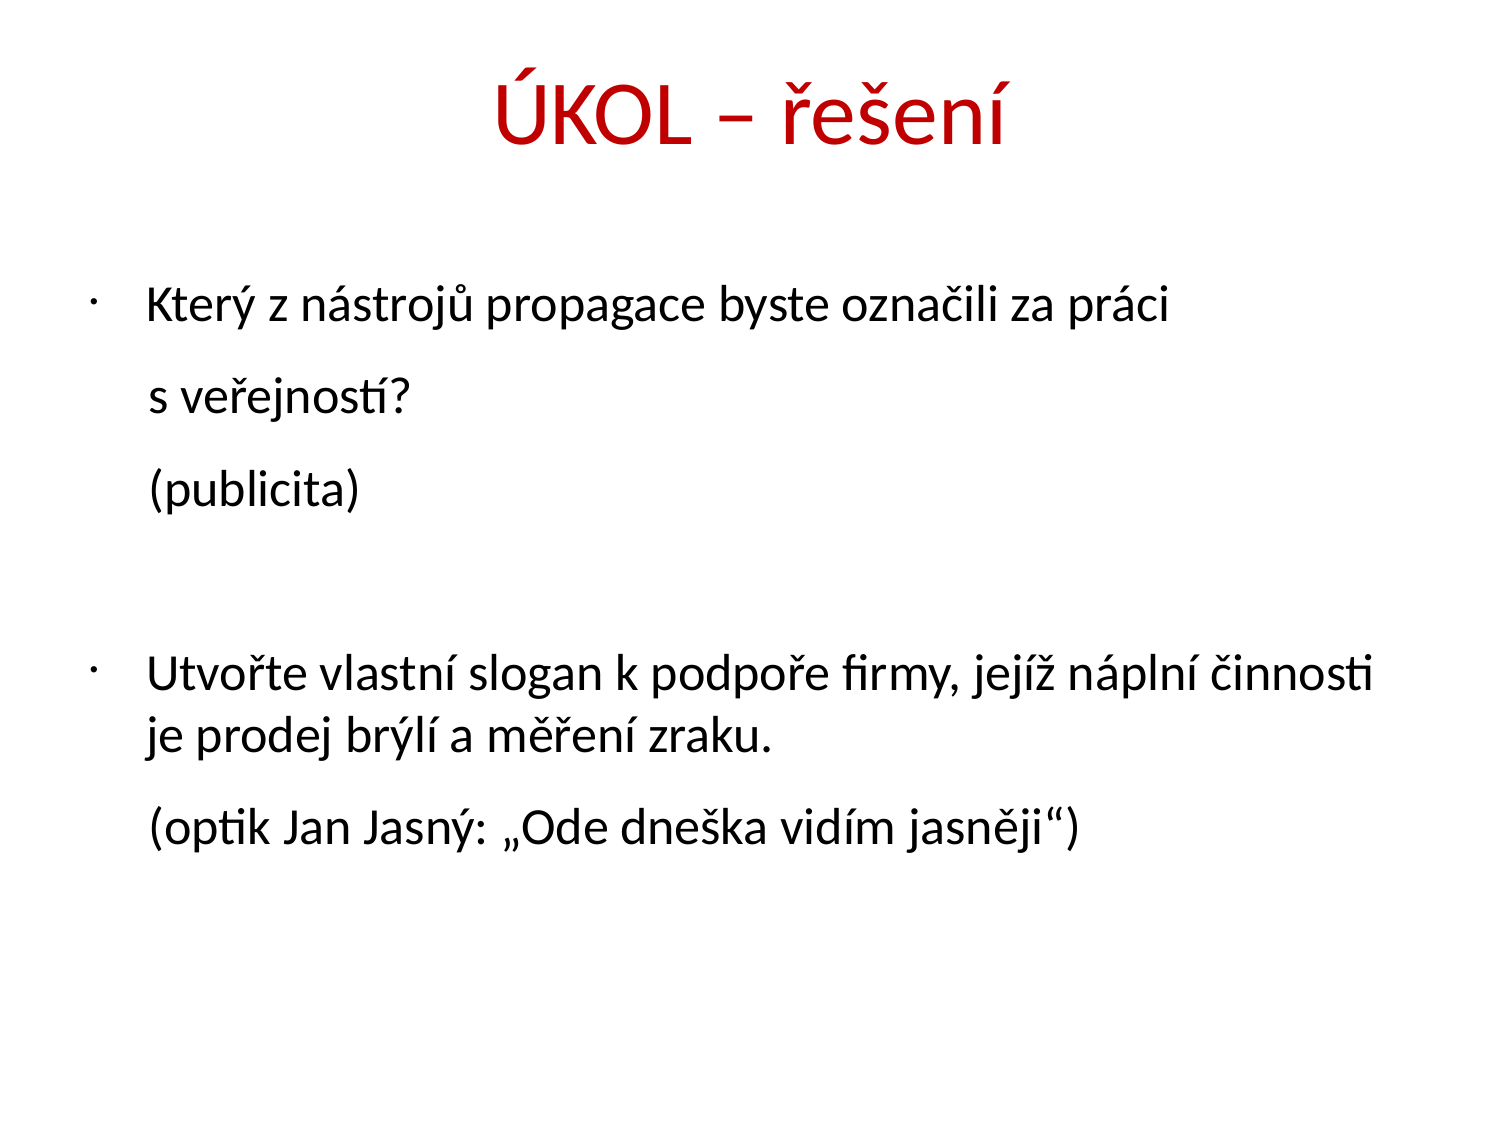

# ÚKOL – řešení
Který z nástrojů propagace byste označili za práci
 s veřejností?
 (publicita)
Utvořte vlastní slogan k podpoře firmy, jejíž náplní činnosti je prodej brýlí a měření zraku.
 (optik Jan Jasný: „Ode dneška vidím jasněji“)